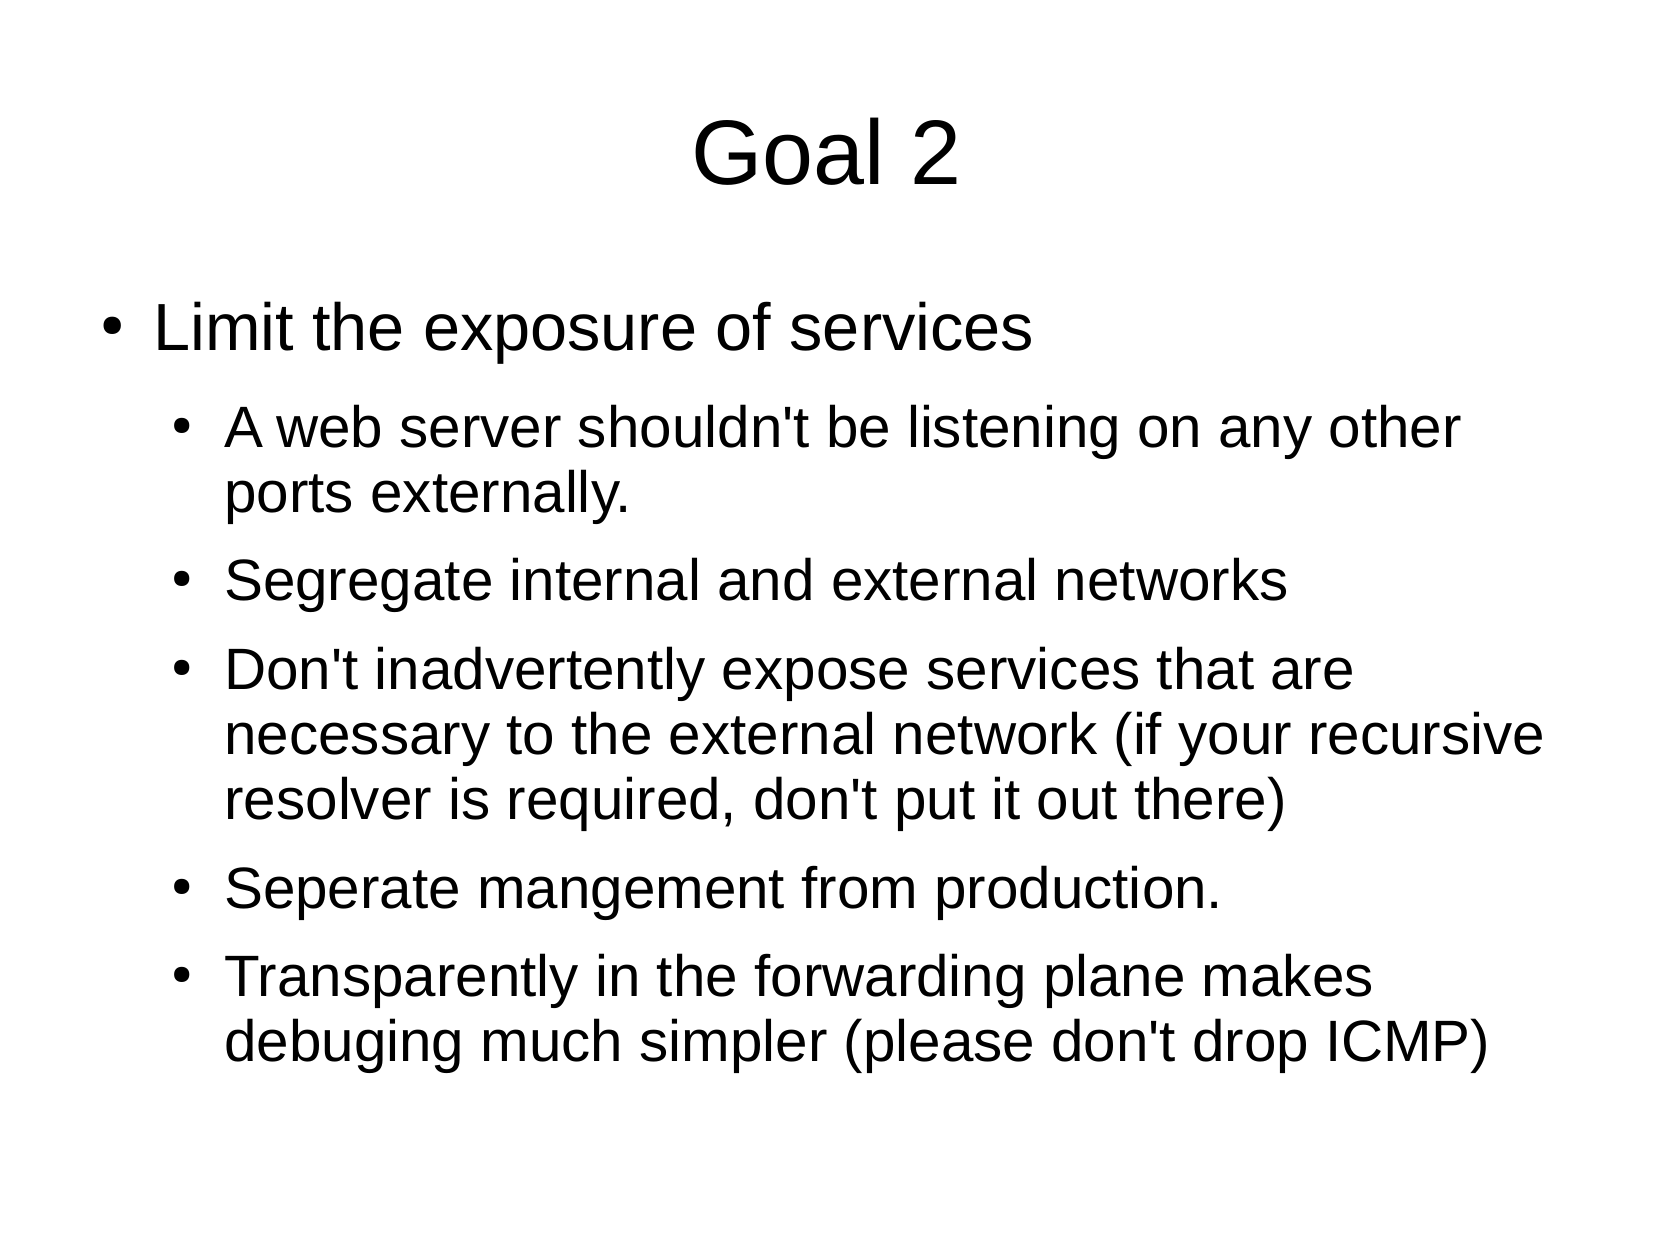

# Goal 2
Limit the exposure of services
A web server shouldn't be listening on any other ports externally.
Segregate internal and external networks
Don't inadvertently expose services that are necessary to the external network (if your recursive resolver is required, don't put it out there)
Seperate mangement from production.
Transparently in the forwarding plane makes debuging much simpler (please don't drop ICMP)